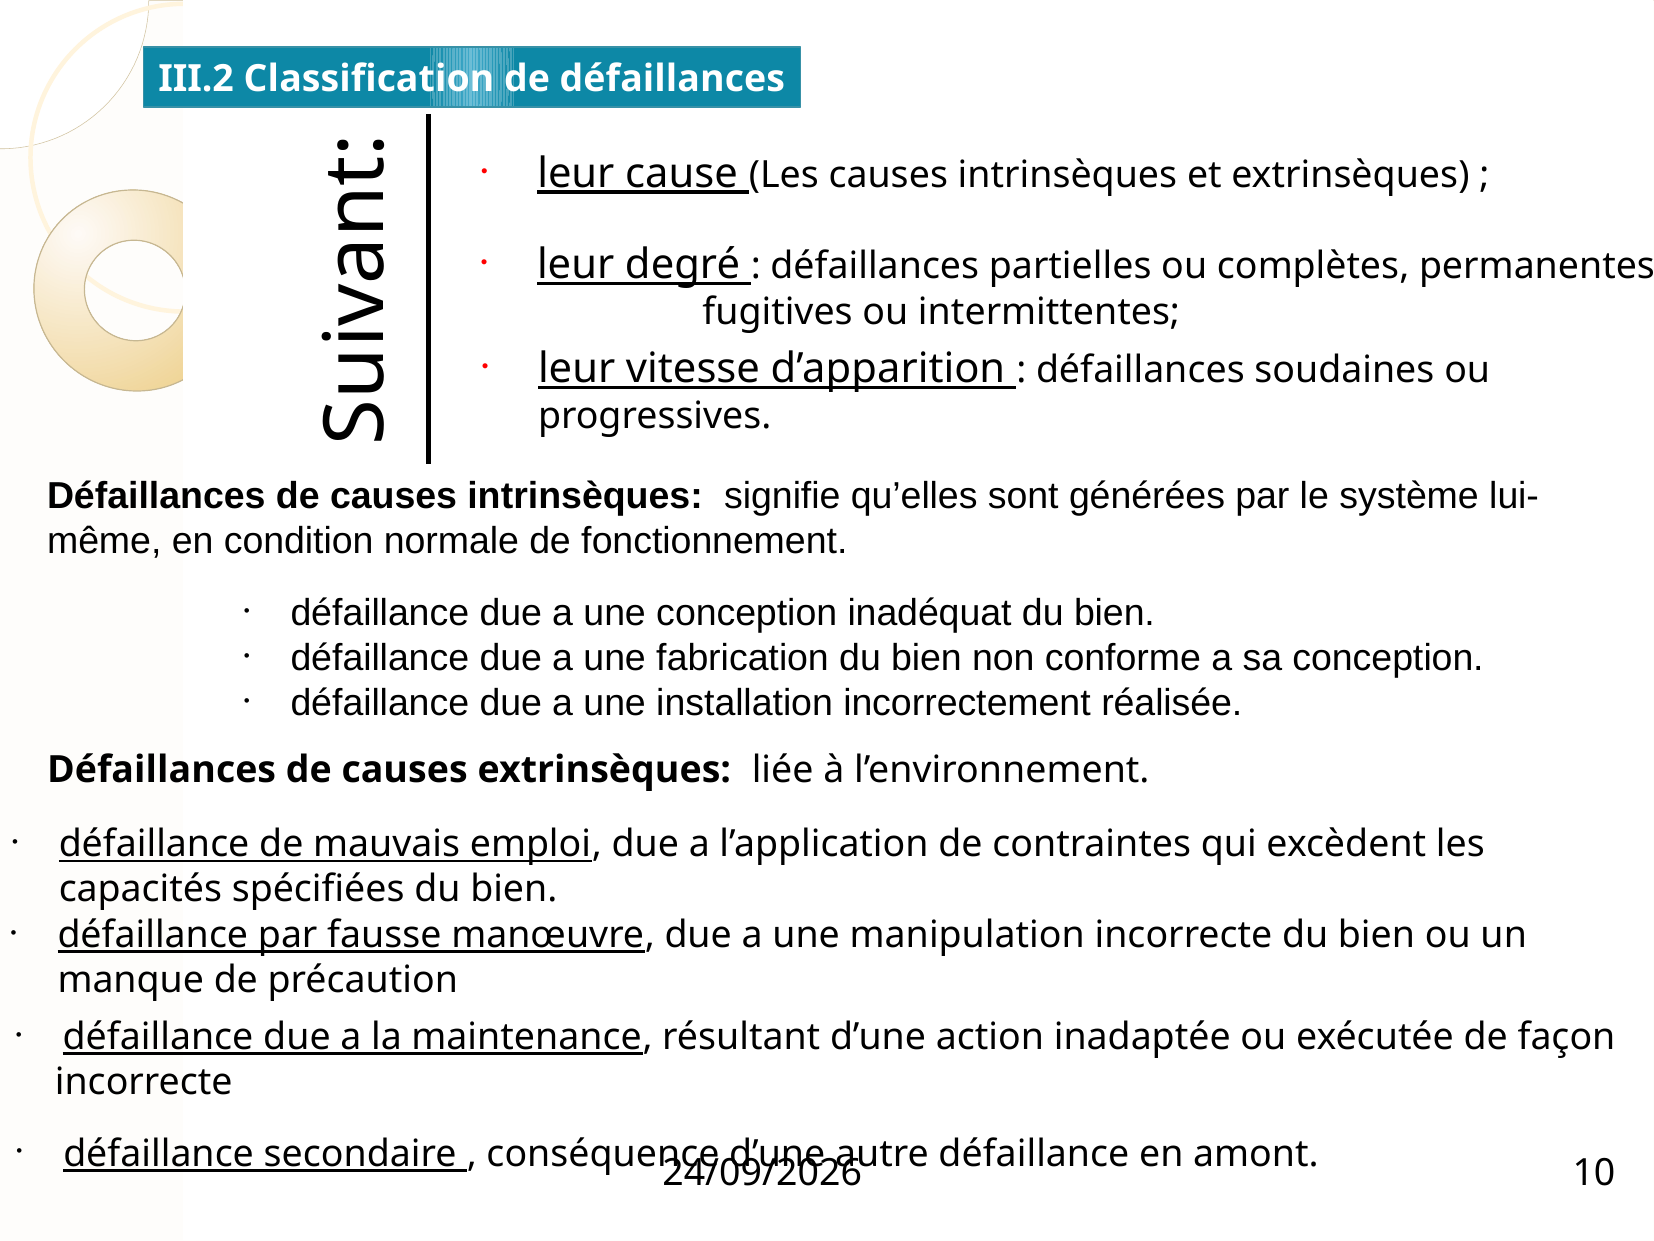

III.2 Classification de défaillances
leur cause (Les causes intrinsèques et extrinsèques) ;
leur degré : défaillances partielles ou complètes, permanentes, fugitives ou intermittentes;
Suivant:
leur vitesse d’apparition : défaillances soudaines ou progressives.
Défaillances de causes intrinsèques: signifie qu’elles sont générées par le système lui-même, en condition normale de fonctionnement.
défaillance due a une conception inadéquat du bien.
défaillance due a une fabrication du bien non conforme a sa conception.
défaillance due a une installation incorrectement réalisée.
Défaillances de causes extrinsèques: liée à l’environnement.
défaillance de mauvais emploi, due a l’application de contraintes qui excèdent les capacités spécifiées du bien.
défaillance par fausse manœuvre, due a une manipulation incorrecte du bien ou un manque de précaution
défaillance due a la maintenance, résultant d’une action inadaptée ou exécutée de façon
 incorrecte
défaillance secondaire , conséquence d’une autre défaillance en amont.